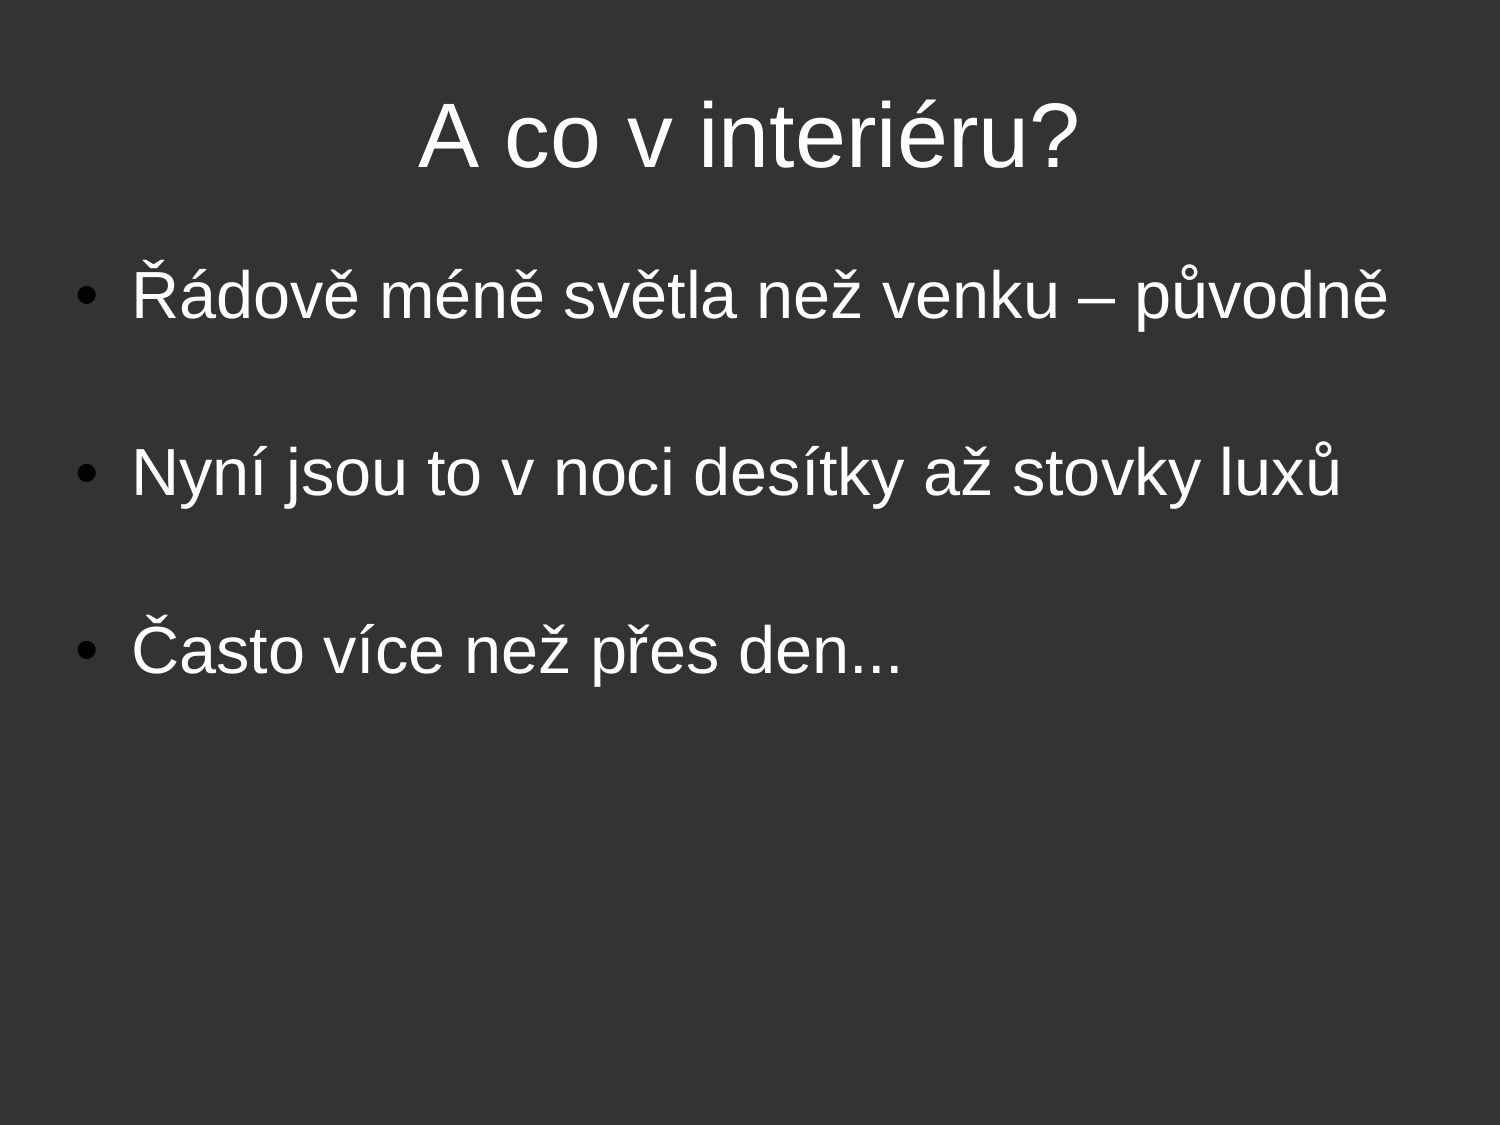

# A co v interiéru?
Řádově méně světla než venku – původně
Nyní jsou to v noci desítky až stovky luxů
Často více než přes den...